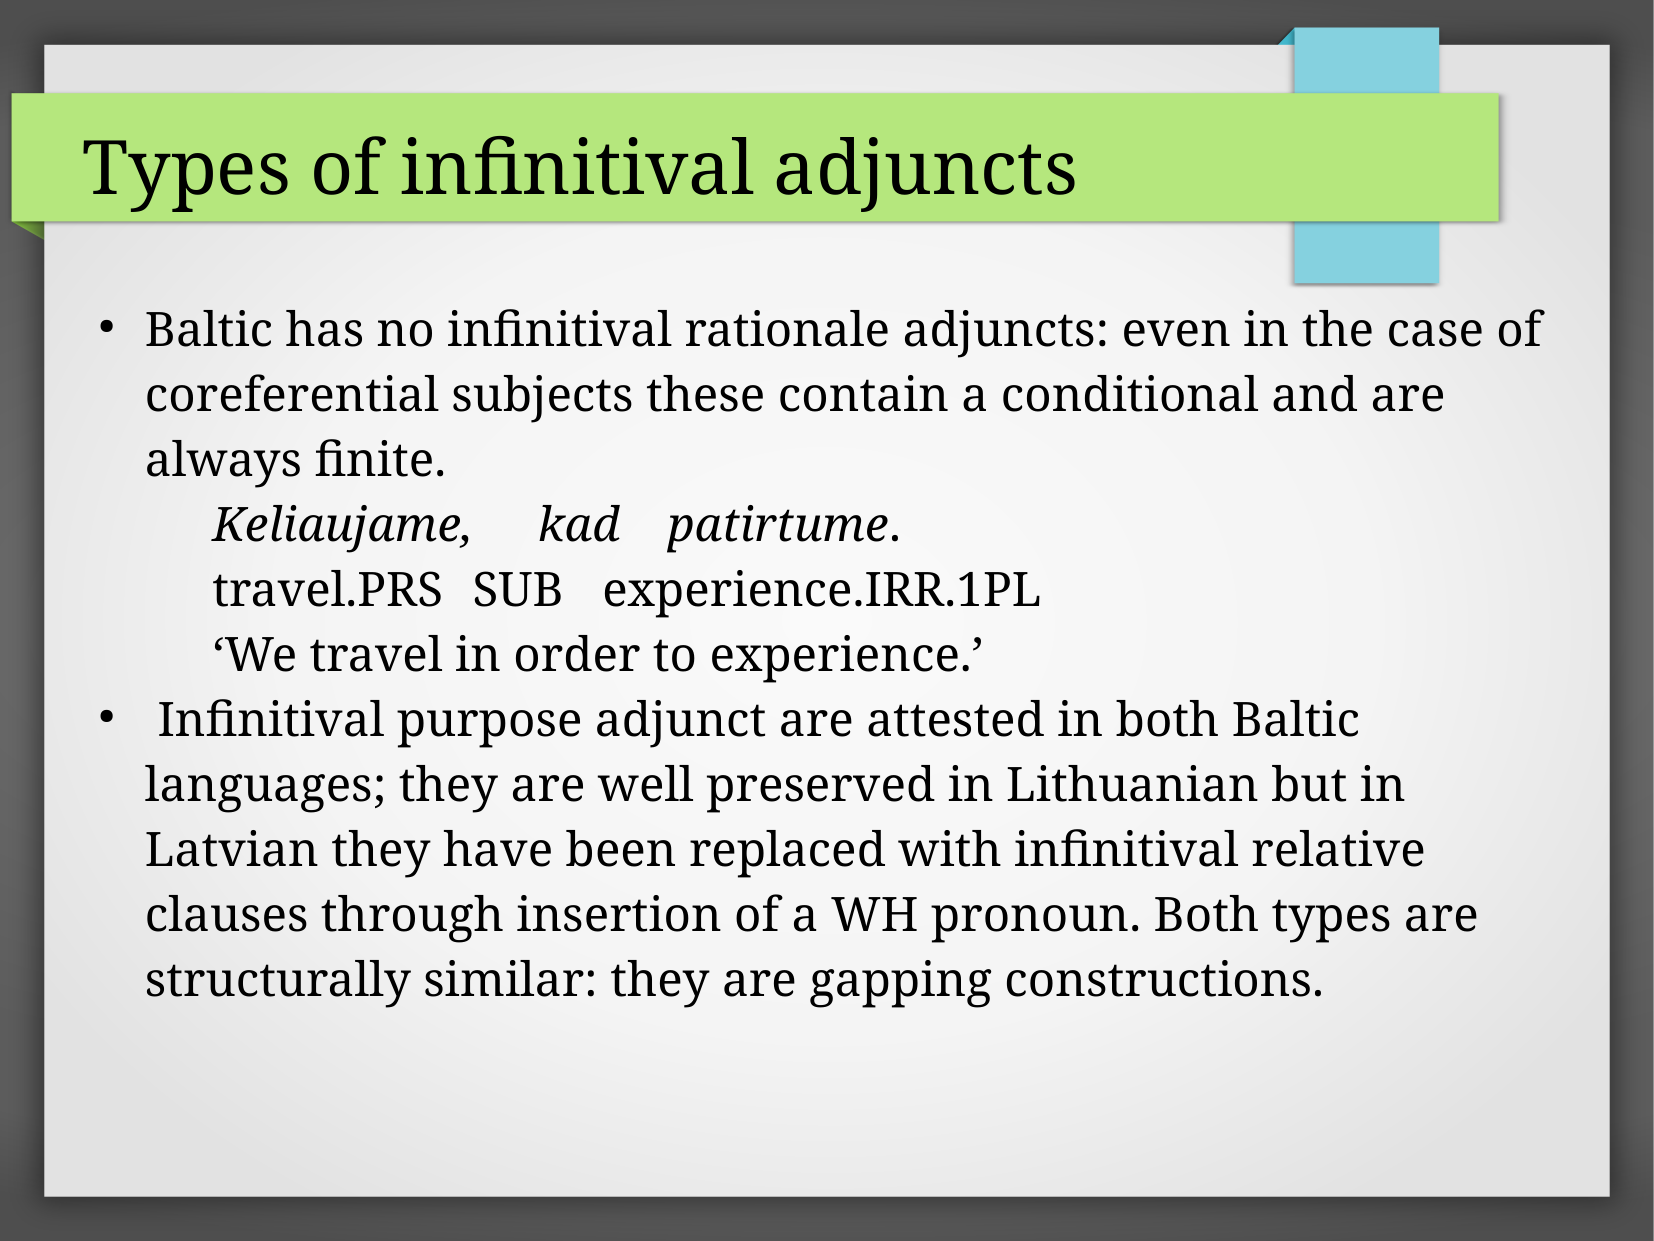

# Types of infinitival adjuncts
Baltic has no infinitival rationale adjuncts: even in the case of coreferential subjects these contain a conditional and are always finite.
 		Keliaujame,	kad 	patirtume.
 		travel.PRS	SUB	experience.IRR.1PL
 		‘We travel in order to experience.’
 Infinitival purpose adjunct are attested in both Baltic languages; they are well preserved in Lithuanian but in Latvian they have been replaced with infinitival relative clauses through insertion of a WH pronoun. Both types are structurally similar: they are gapping constructions.